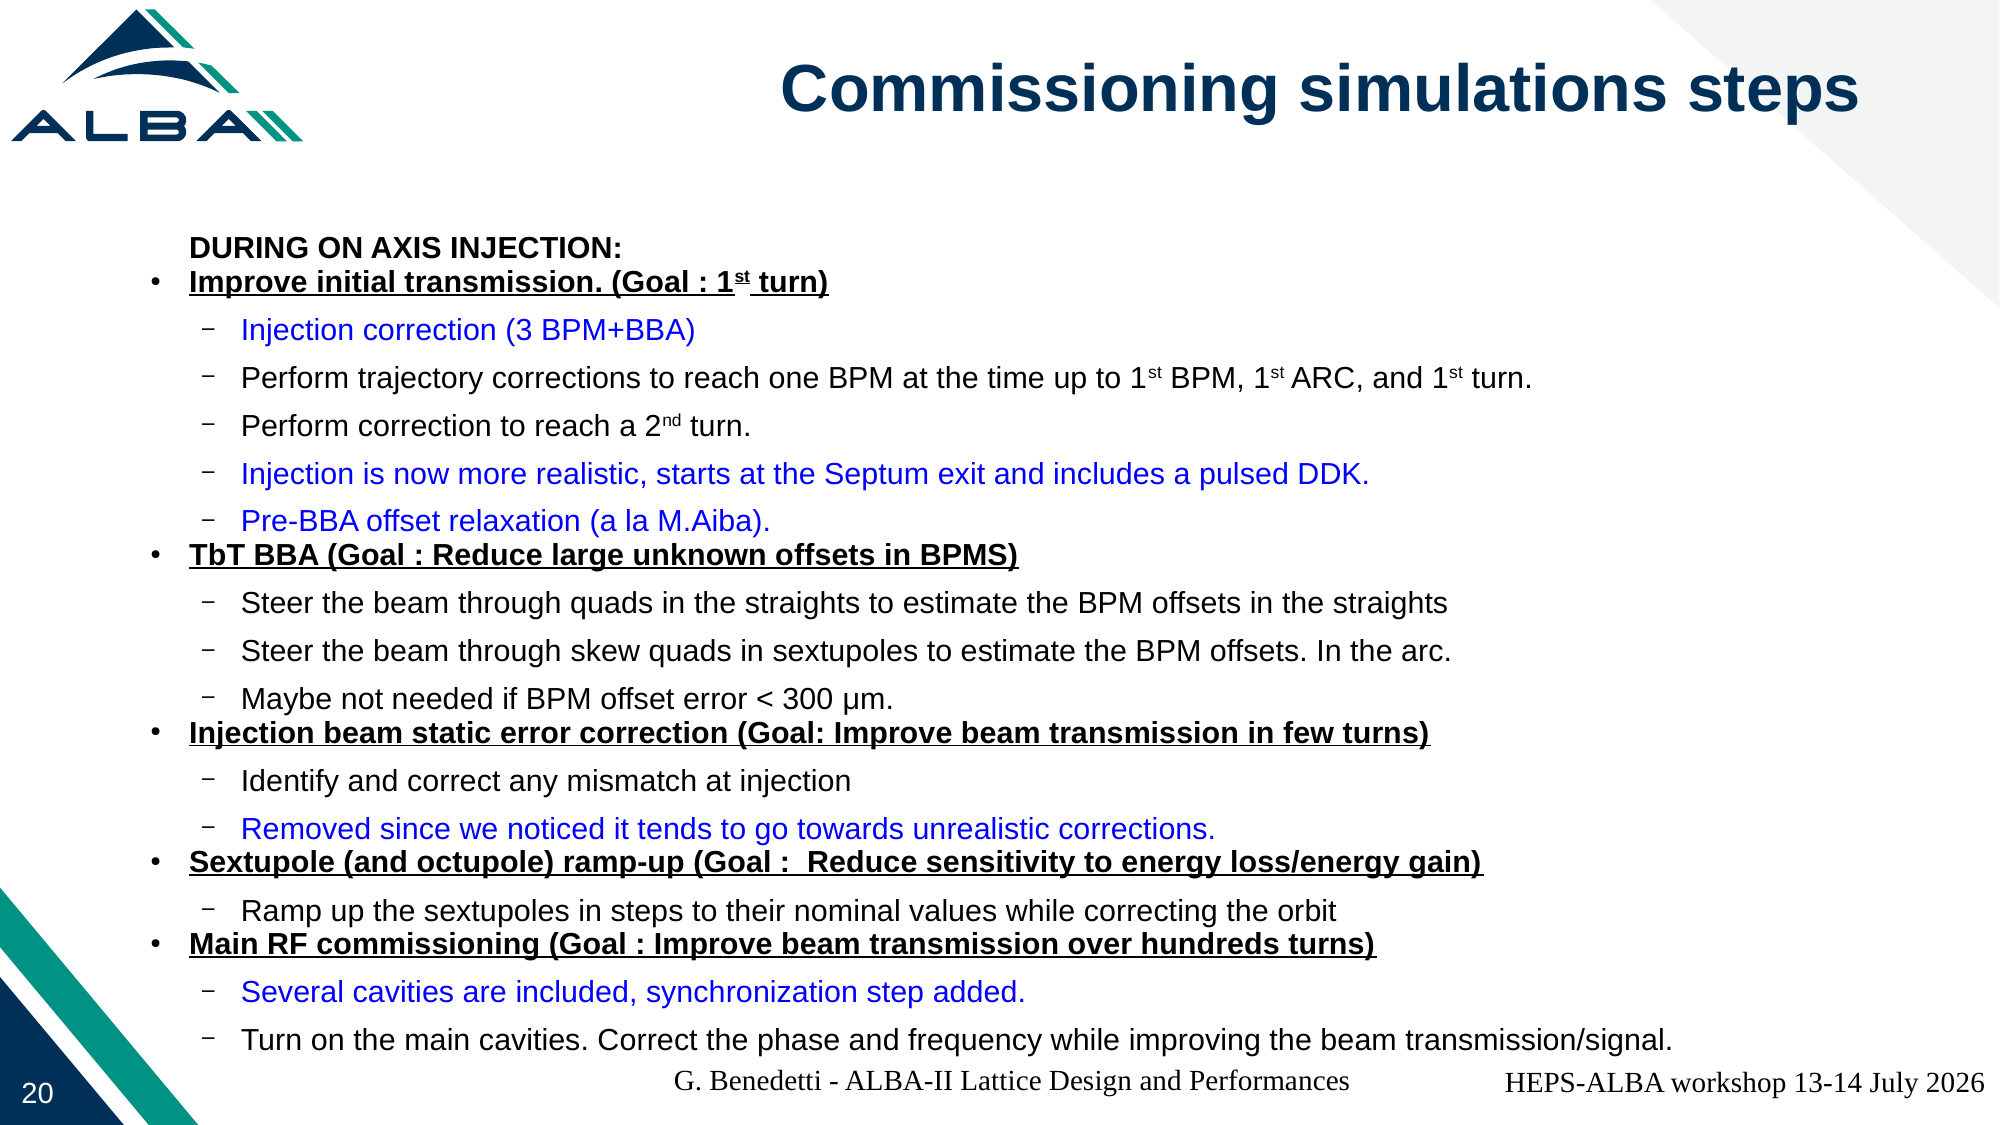

# Commissioning simulations steps
DURING ON AXIS INJECTION:
Improve initial transmission. (Goal : 1st turn)
Injection correction (3 BPM+BBA)
Perform trajectory corrections to reach one BPM at the time up to 1st BPM, 1st ARC, and 1st turn.
Perform correction to reach a 2nd turn.
Injection is now more realistic, starts at the Septum exit and includes a pulsed DDK.
Pre-BBA offset relaxation (a la M.Aiba).
TbT BBA (Goal : Reduce large unknown offsets in BPMS)
Steer the beam through quads in the straights to estimate the BPM offsets in the straights
Steer the beam through skew quads in sextupoles to estimate the BPM offsets. In the arc.
Maybe not needed if BPM offset error < 300 μm.
Injection beam static error correction (Goal: Improve beam transmission in few turns)
Identify and correct any mismatch at injection
Removed since we noticed it tends to go towards unrealistic corrections.
Sextupole (and octupole) ramp-up (Goal : Reduce sensitivity to energy loss/energy gain)
Ramp up the sextupoles in steps to their nominal values while correcting the orbit
Main RF commissioning (Goal : Improve beam transmission over hundreds turns)
Several cavities are included, synchronization step added.
Turn on the main cavities. Correct the phase and frequency while improving the beam transmission/signal.
G. Benedetti - ALBA-II Lattice Design and Performances
HEPS-ALBA workshop 13-14 July 2026